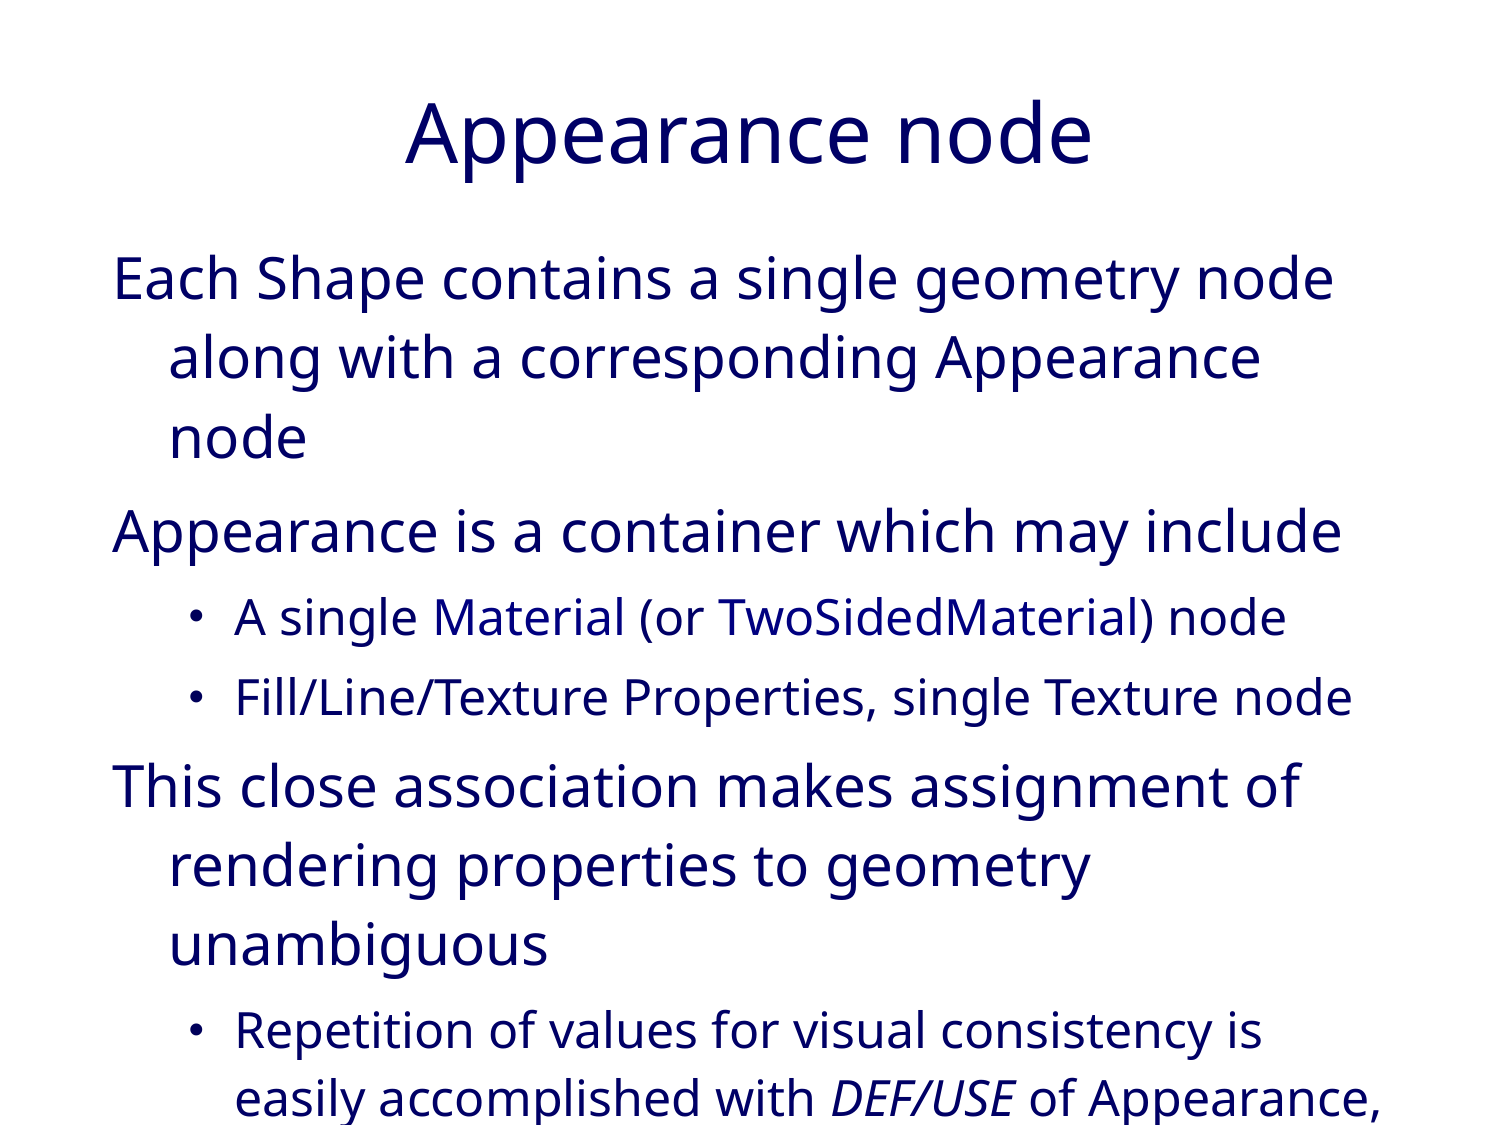

# Appearance node
Each Shape contains a single geometry node along with a corresponding Appearance node
Appearance is a container which may include
A single Material (or TwoSidedMaterial) node
Fill/Line/Texture Properties, single Texture node
This close association makes assignment of rendering properties to geometry unambiguous
Repetition of values for visual consistency is easily accomplished with DEF/USE of Appearance, Material, Texture node, etc.
Clear naming helps, for example
 <Appearance USE='FoggyGlassAppearance'/>